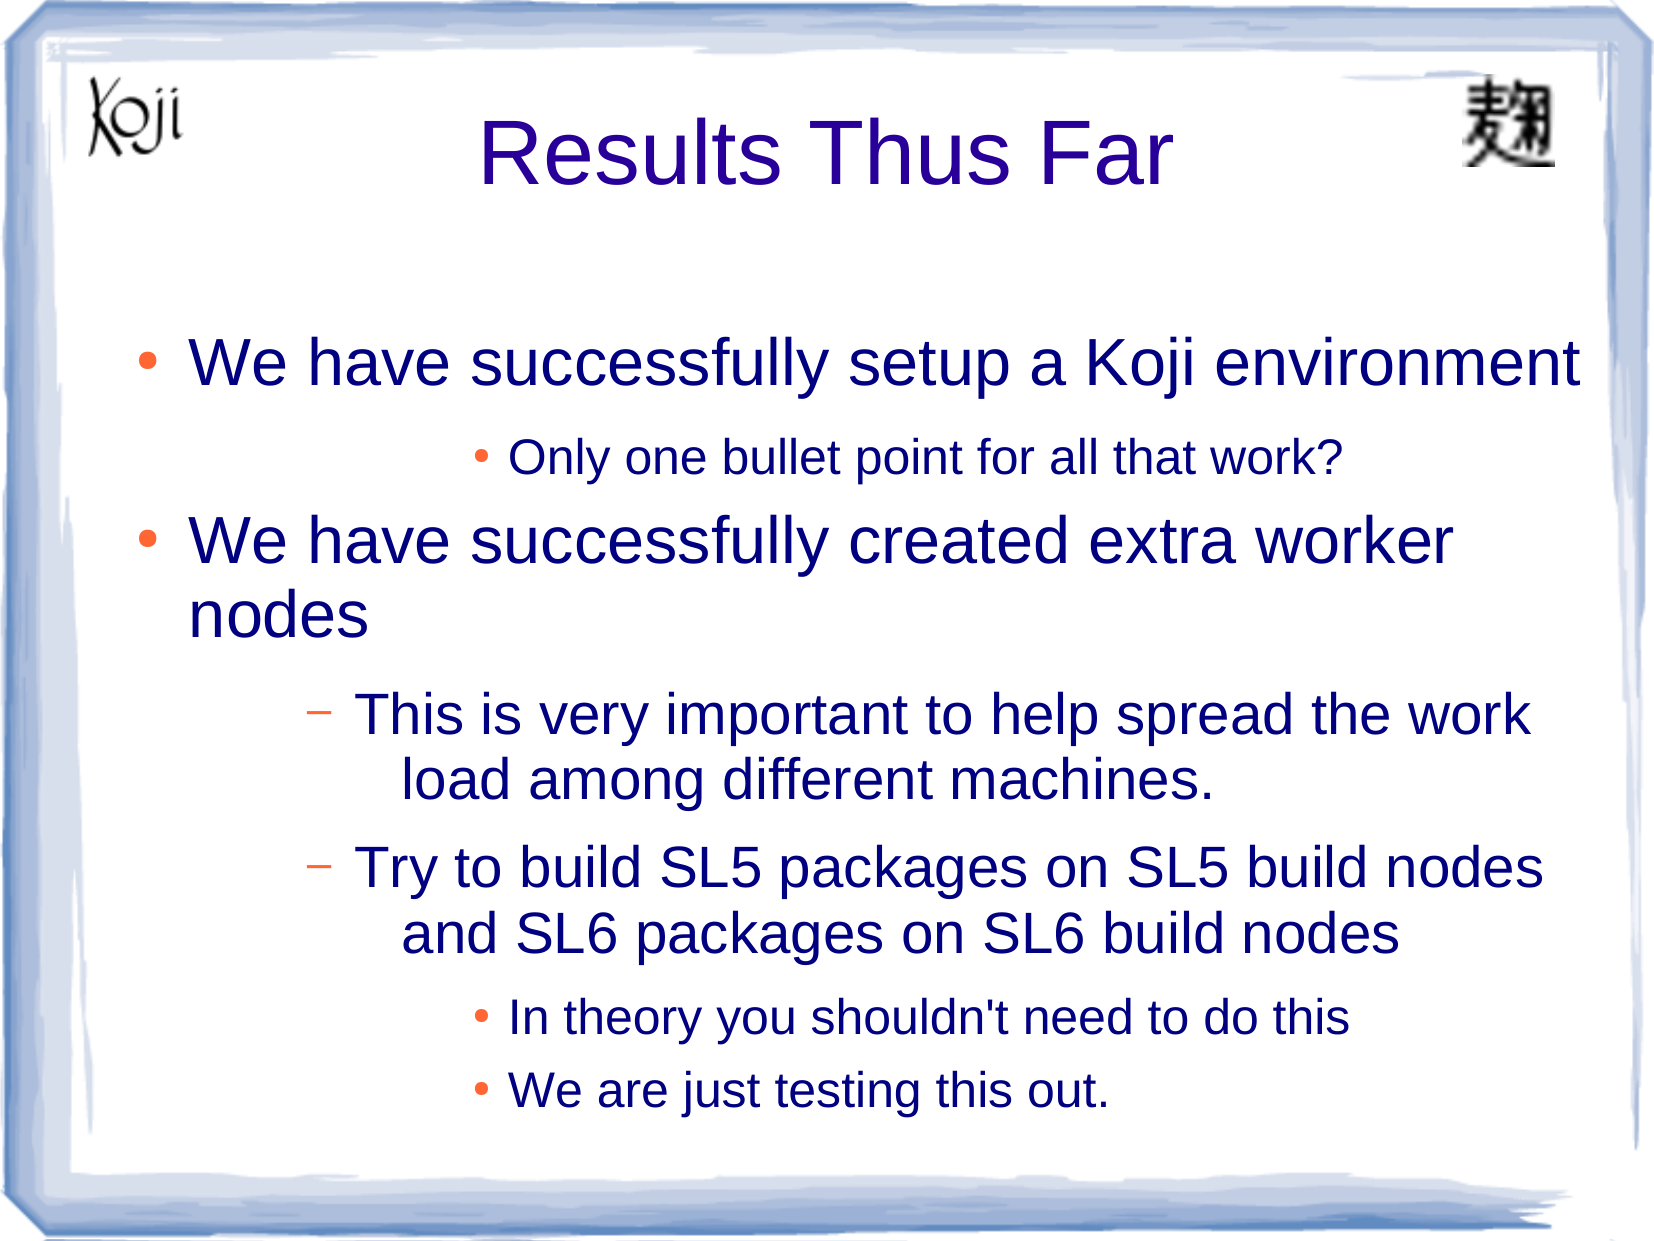

# Results Thus Far
We have successfully setup a Koji environment
Only one bullet point for all that work?
We have successfully created extra worker nodes
This is very important to help spread the work load among different machines.
Try to build SL5 packages on SL5 build nodes and SL6 packages on SL6 build nodes
In theory you shouldn't need to do this
We are just testing this out.